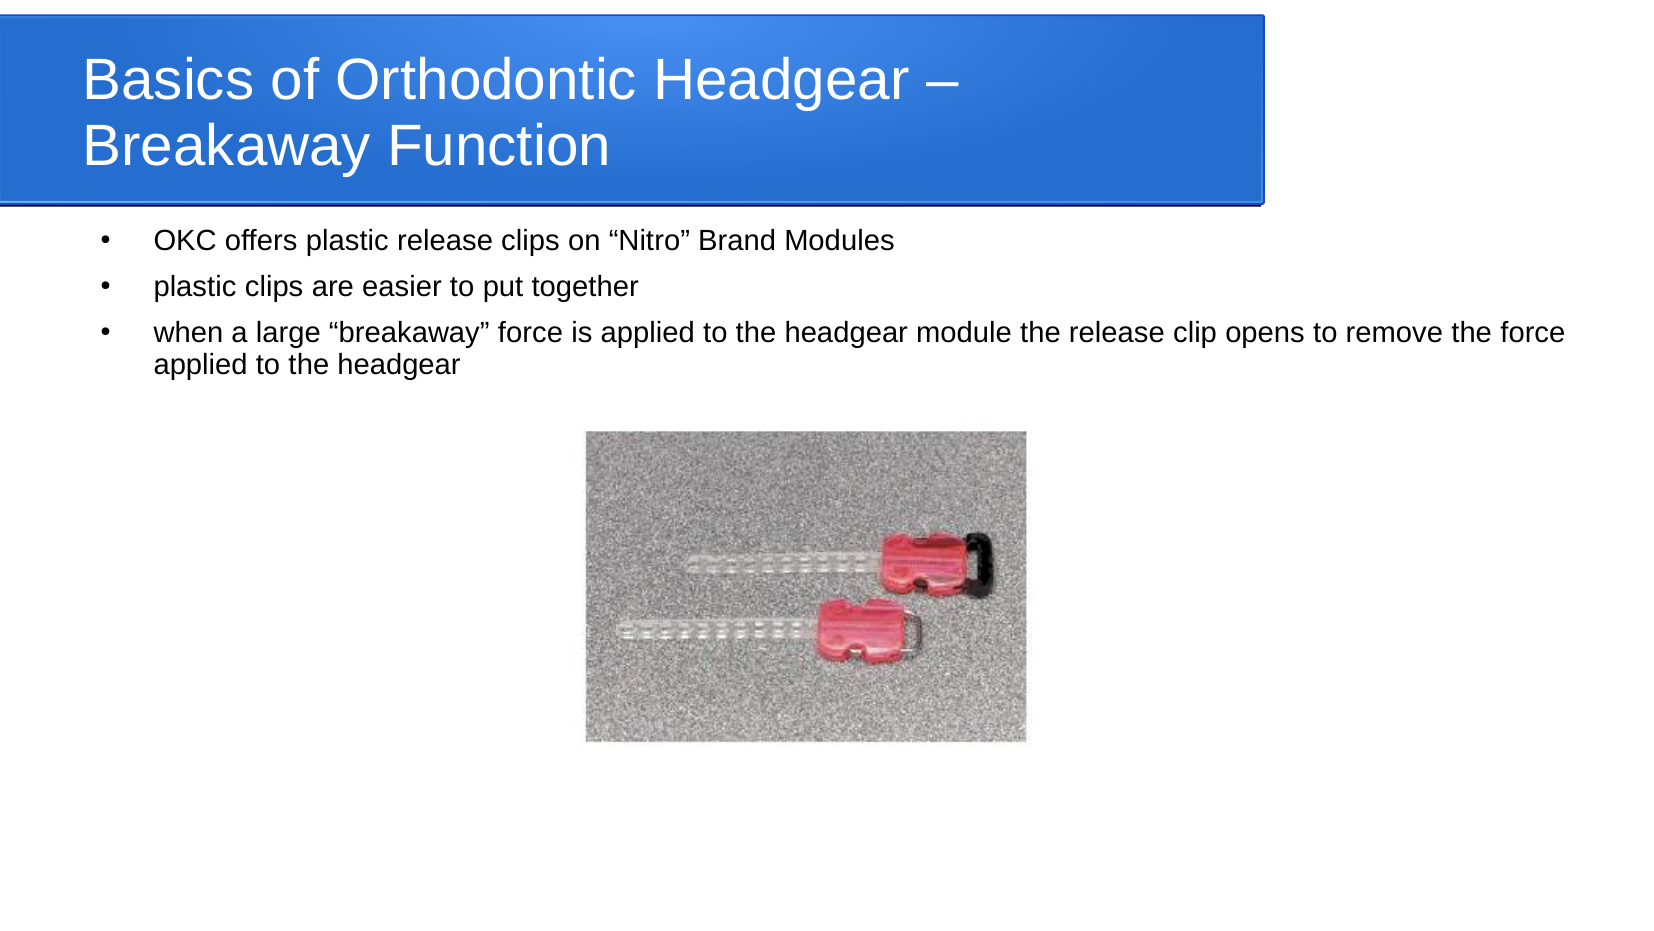

# Basics of Orthodontic Headgear – Breakaway Function
OKC offers plastic release clips on “Nitro” Brand Modules
plastic clips are easier to put together
when a large “breakaway” force is applied to the headgear module the release clip opens to remove the force applied to the headgear